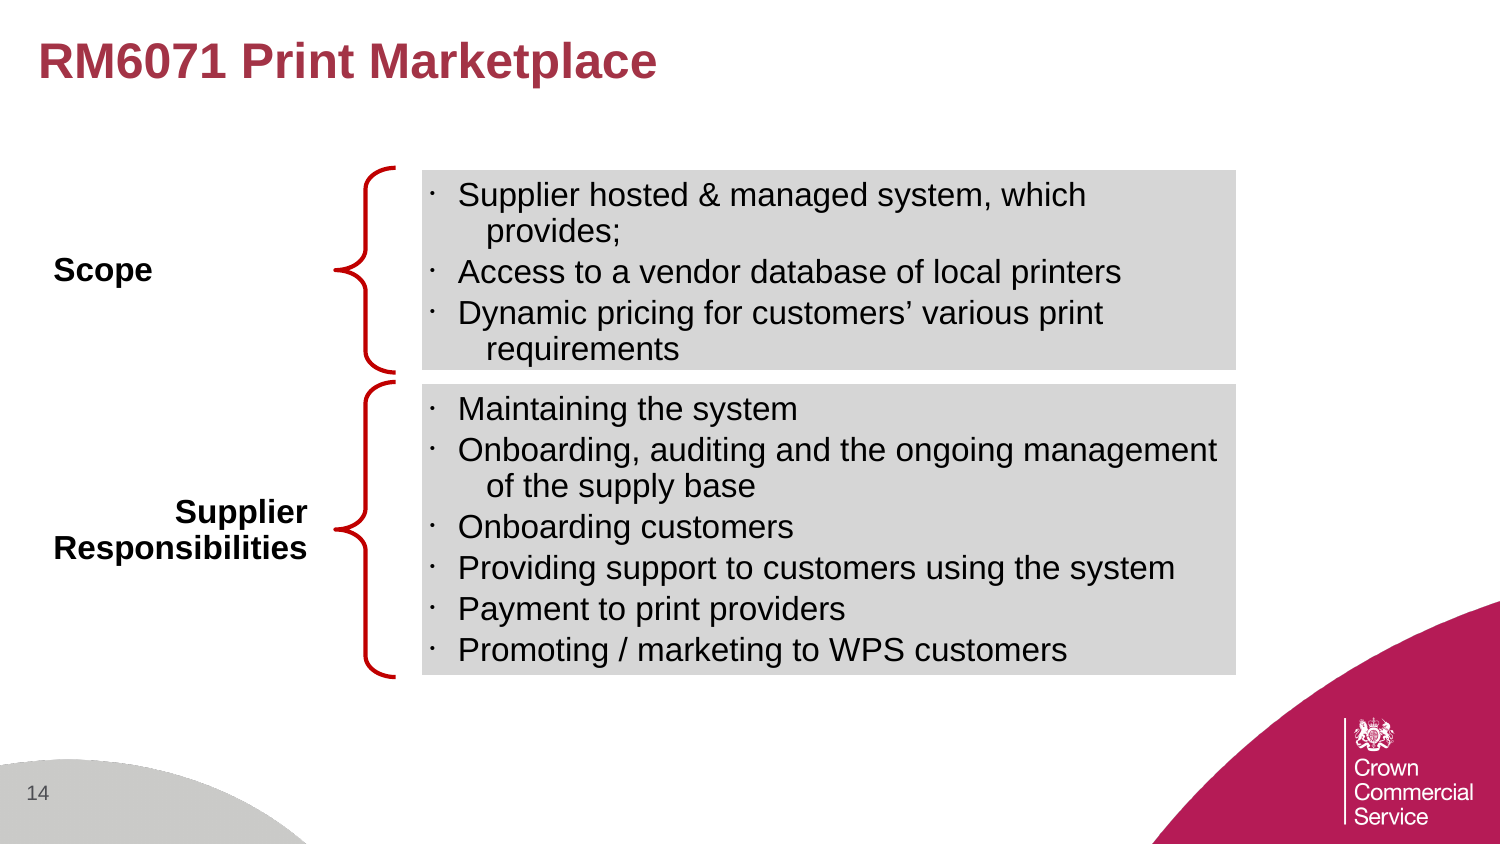

# RM6071 Print Marketplace
Supplier hosted & managed system, which provides;
Access to a vendor database of local printers
Dynamic pricing for customers’ various print requirements
Scope
Maintaining the system
Onboarding, auditing and the ongoing management of the supply base
Onboarding customers
Providing support to customers using the system
Payment to print providers
Promoting / marketing to WPS customers
Supplier Responsibilities